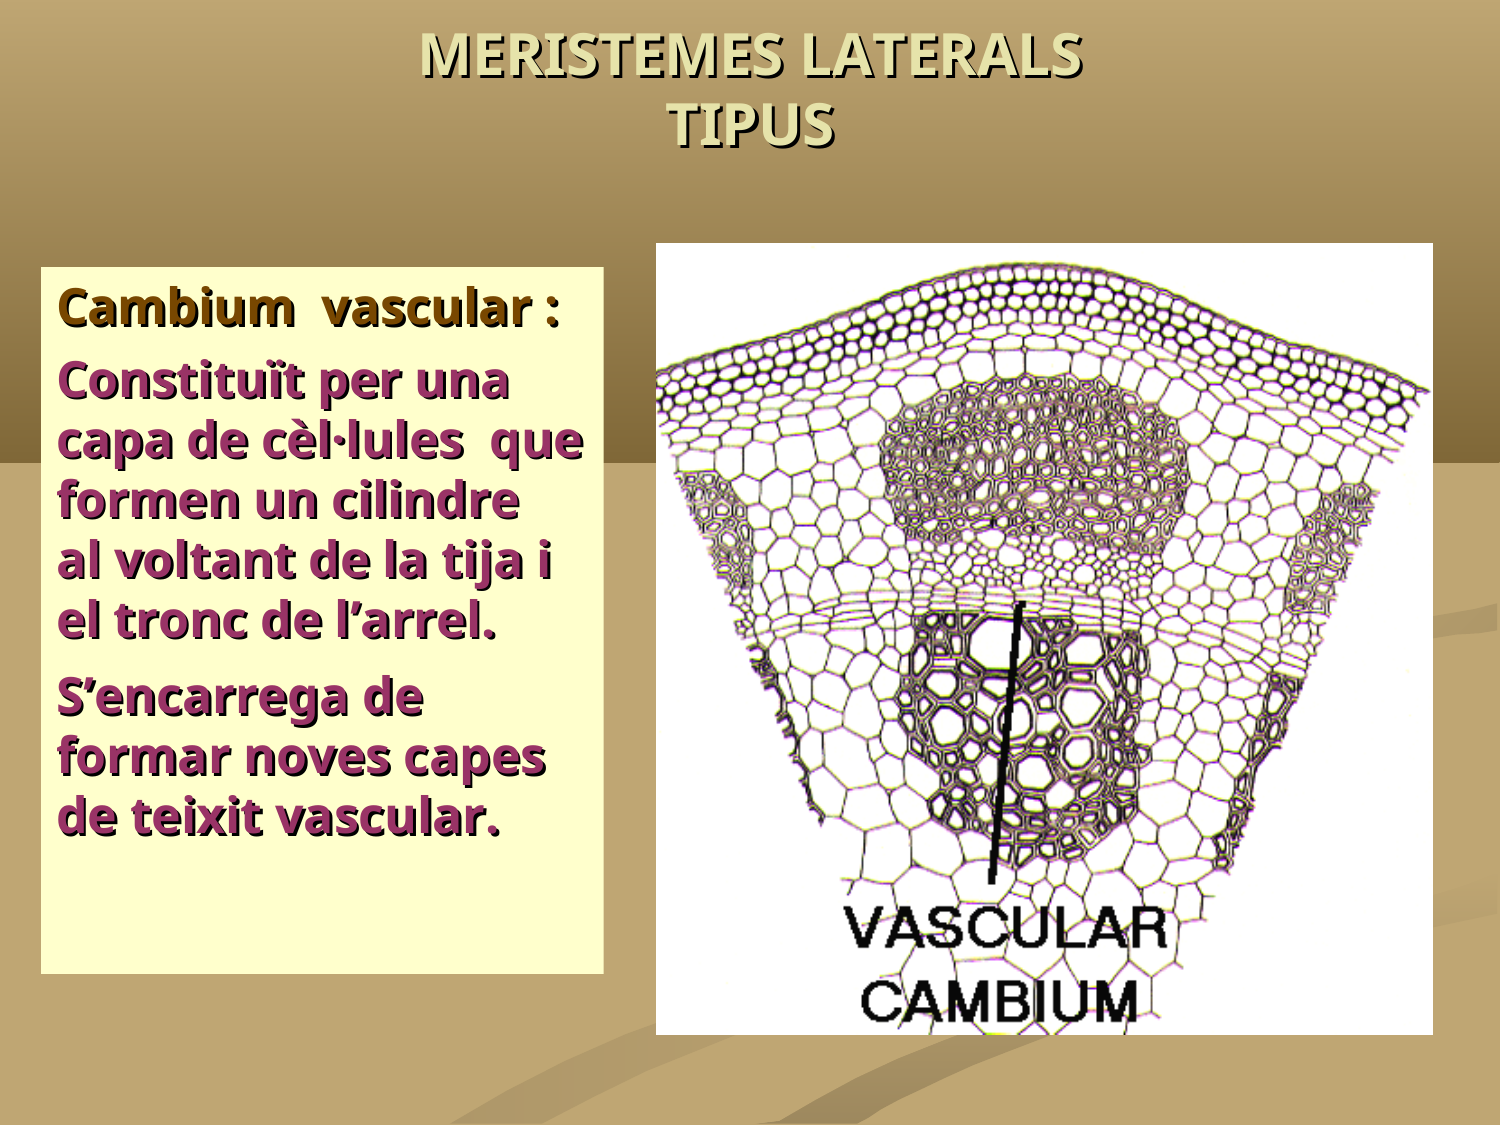

# MERISTEMES LATERALS TIPUS
Cambium vascular :
Constituït per una capa de cèl·lules que formen un cilindre al voltant de la tija i el tronc de l’arrel.
S’encarrega de formar noves capes de teixit vascular.